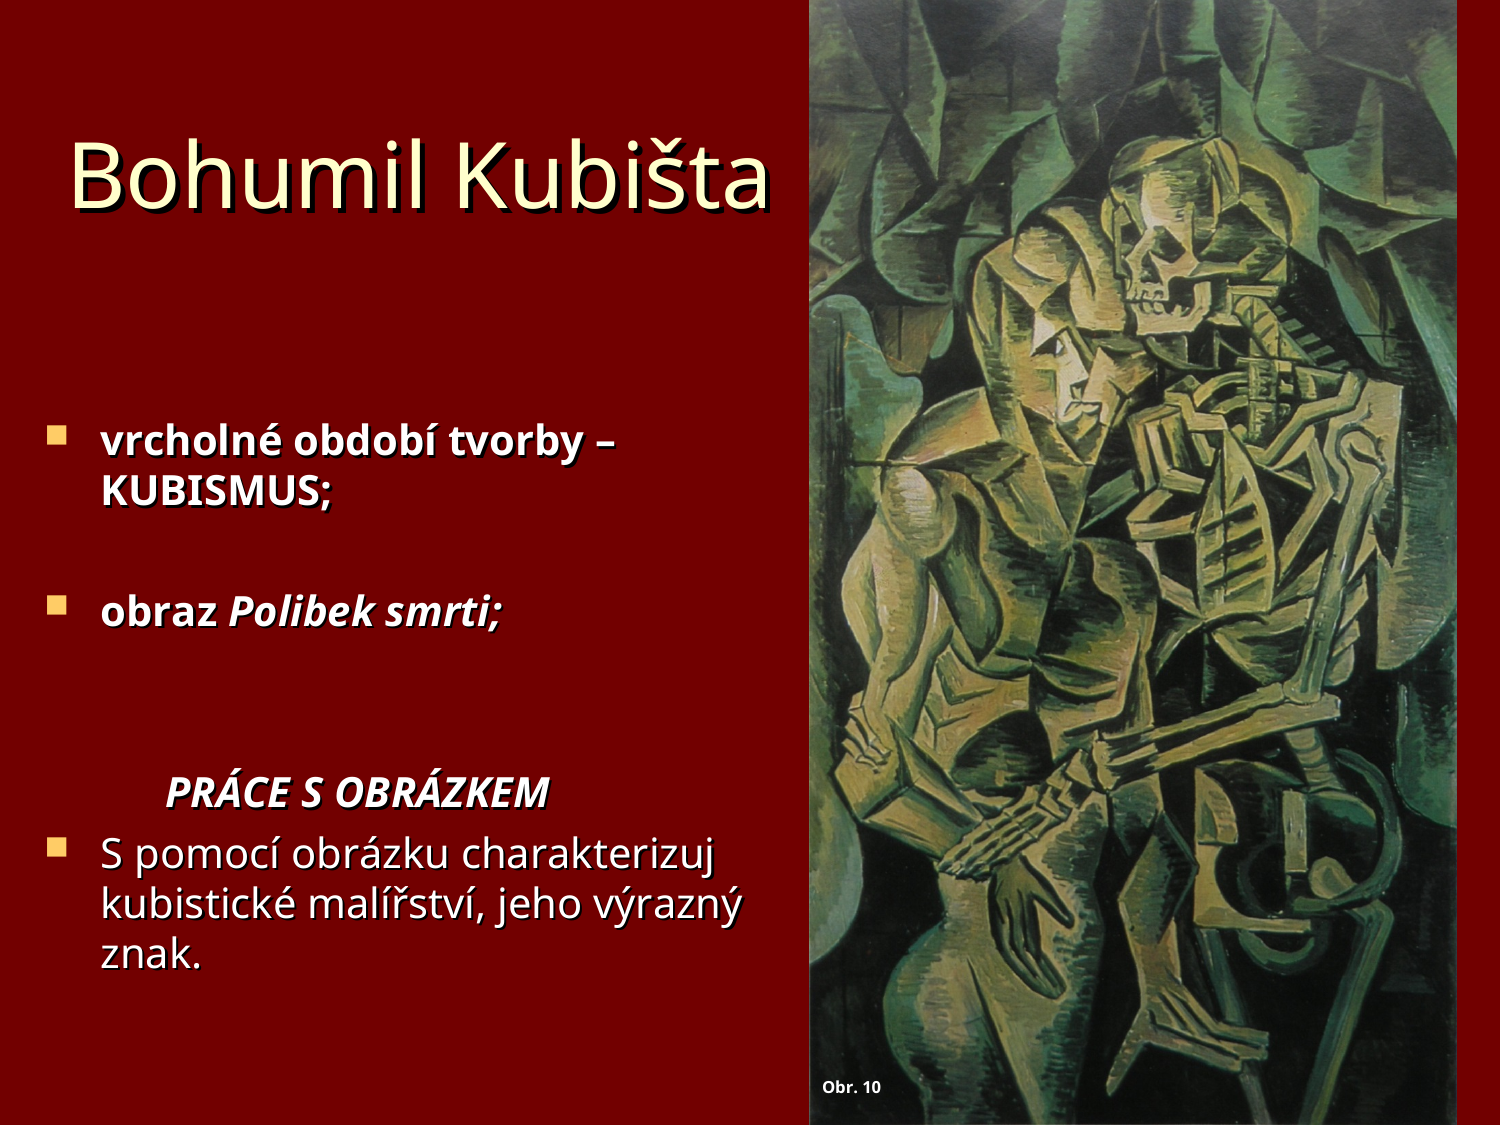

# Bohumil Kubišta
vrcholné období tvorby – KUBISMUS;
obraz Polibek smrti;
	 PRÁCE S OBRÁZKEM
S pomocí obrázku charakterizuj kubistické malířství, jeho výrazný znak.
Obr. 10